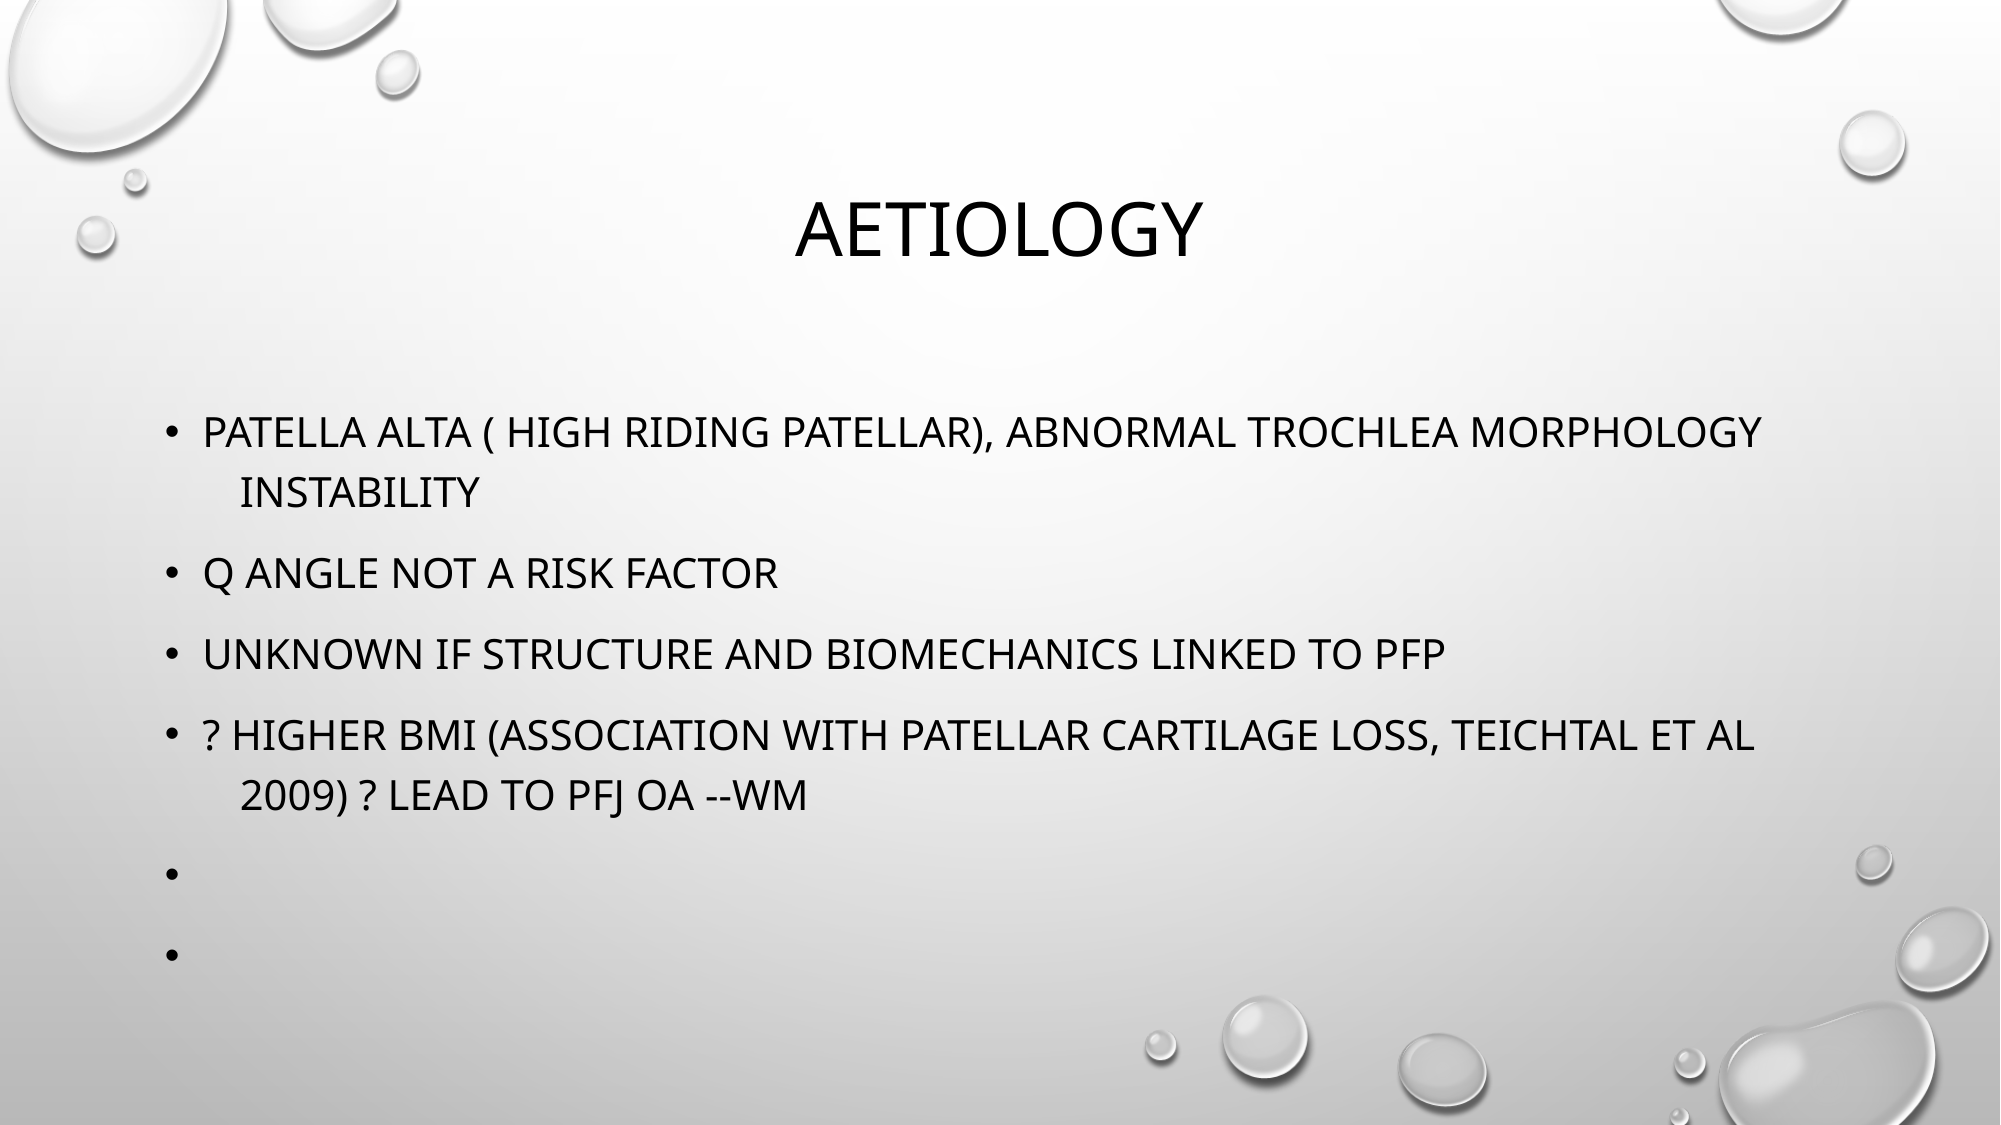

# Aetiology
Patella alta ( high riding patellar), abnormal trochlea morphology Instability
Q angle not a risk factor
Unknown if structure and biomechanics linked to PFP
? Higher bmi (association with patellar cartilage loss, Teichtal et al 2009) ? Lead to PFJ OA --WM